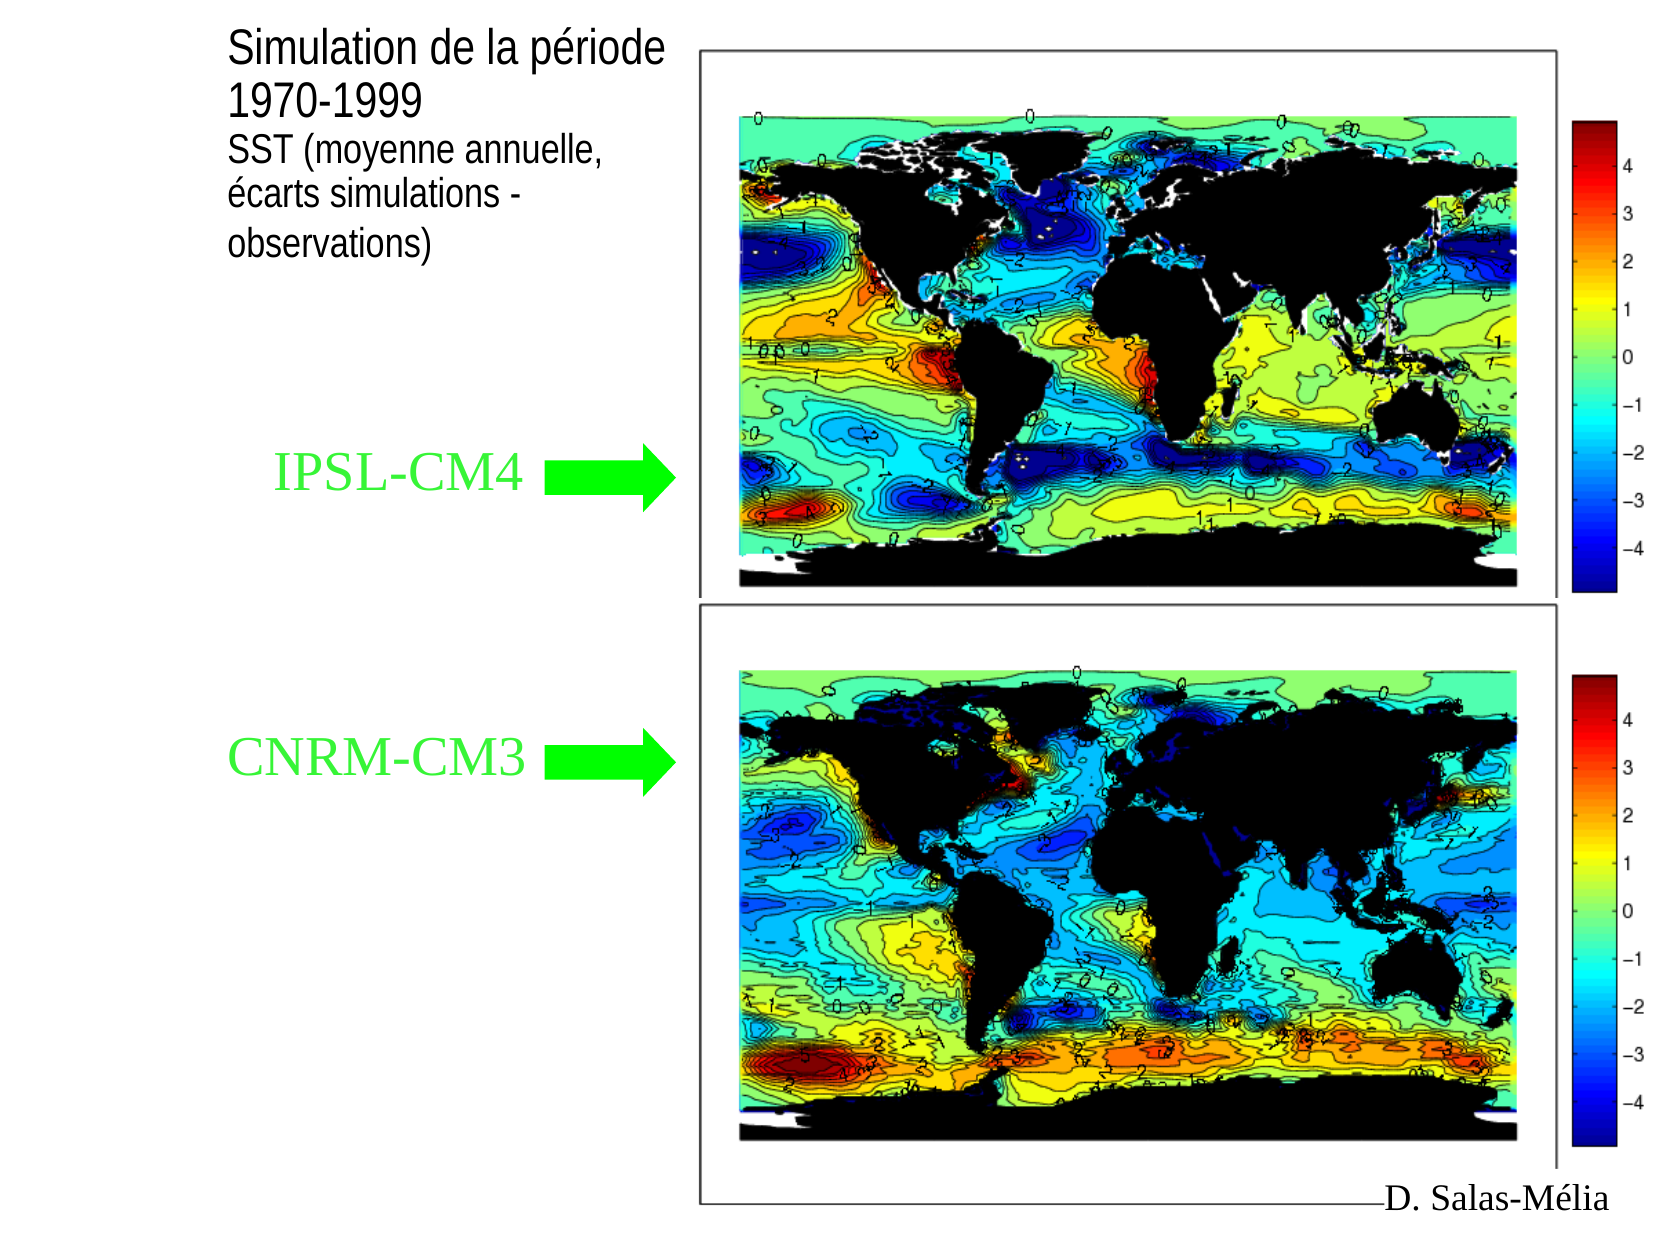

Simulation de la période 1970-1999
SST (moyenne annuelle, écarts simulations - observations)
IPSL-CM4
CNRM-CM3
D. Salas-Mélia